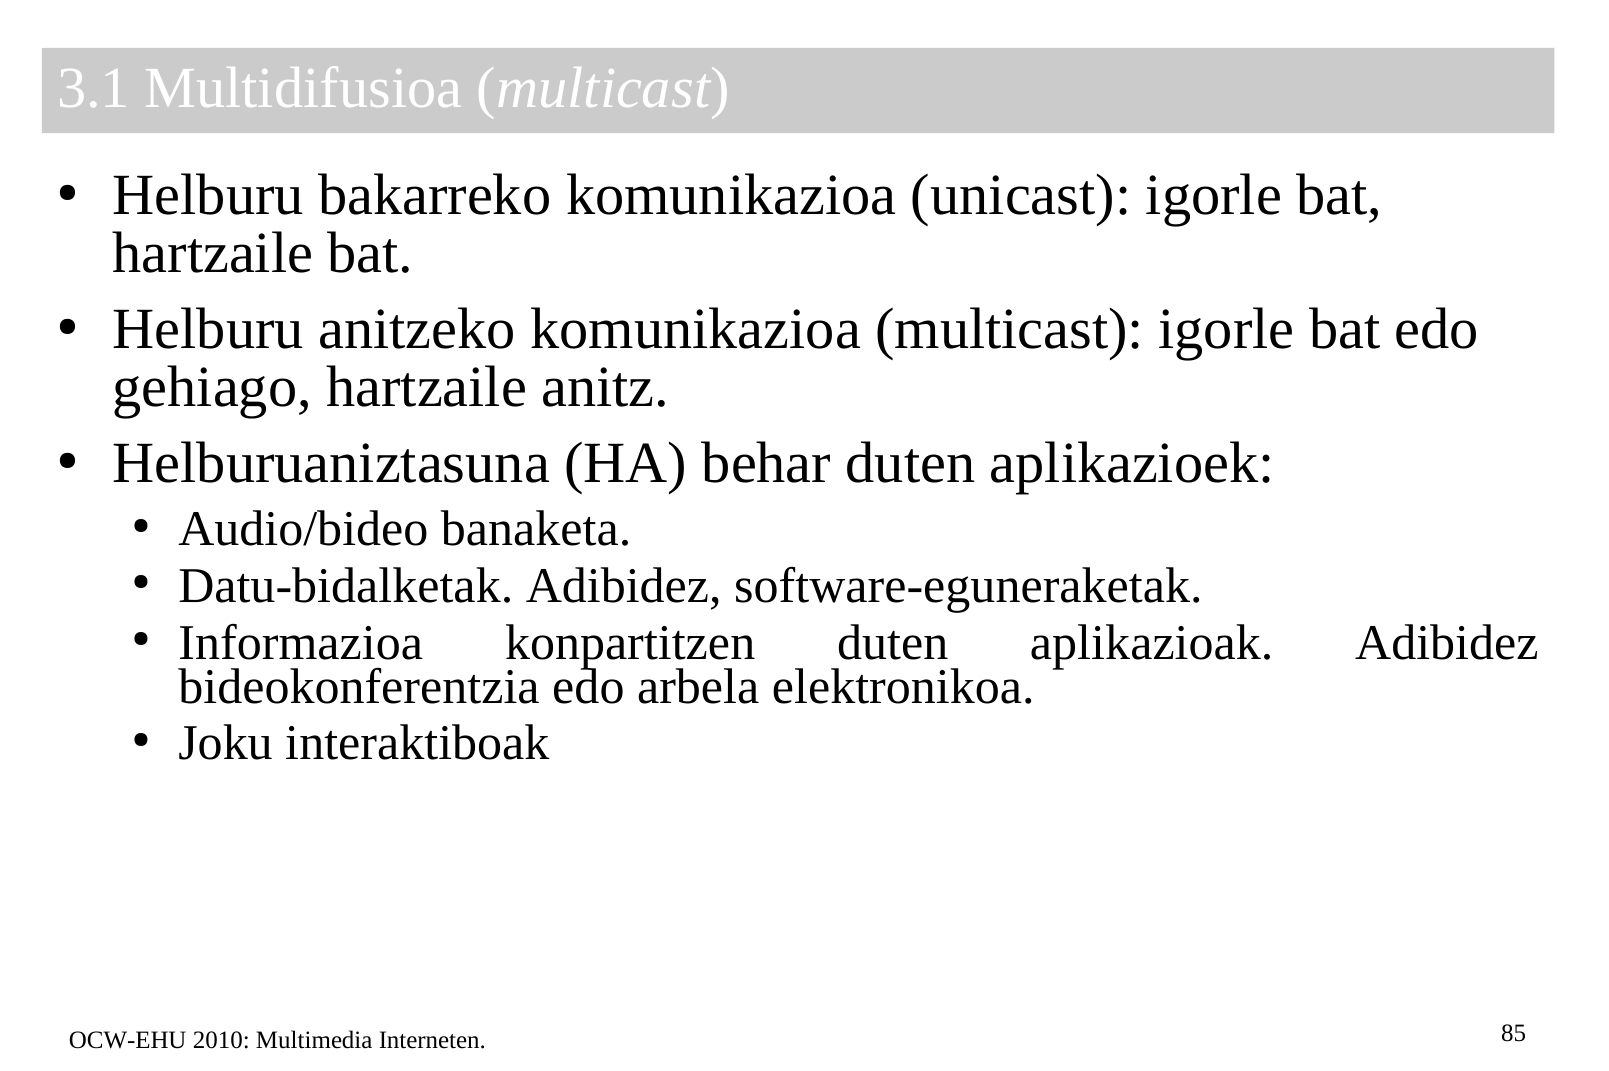

# 3.1 Multidifusioa (multicast)
Helburu bakarreko komunikazioa (unicast): igorle bat, hartzaile bat.
Helburu anitzeko komunikazioa (multicast): igorle bat edo gehiago, hartzaile anitz.
Helburuaniztasuna (HA) behar duten aplikazioek:
Audio/bideo banaketa.
Datu-bidalketak. Adibidez, software-eguneraketak.
Informazioa konpartitzen duten aplikazioak. Adibidez bideokonferentzia edo arbela elektronikoa.
Joku interaktiboak
85